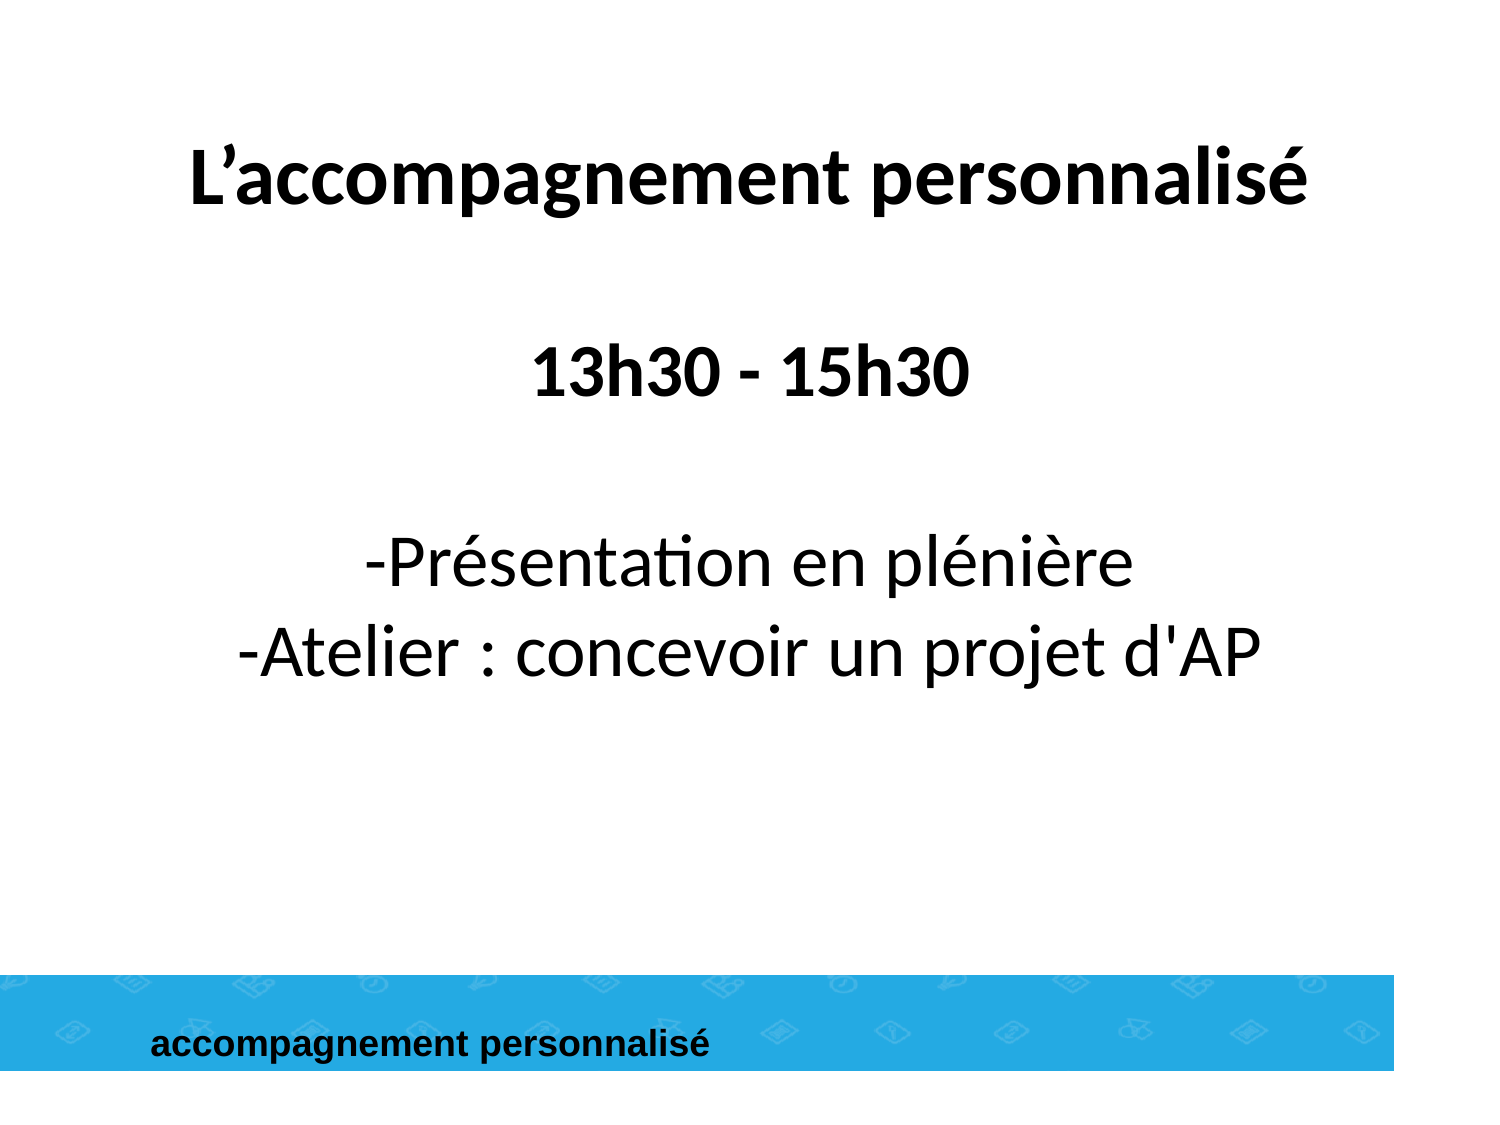

# L’accompagnement personnalisé 13h30 - 15h30 -Présentation en plénière -Atelier : concevoir un projet d'AP
accompagnement personnalisé